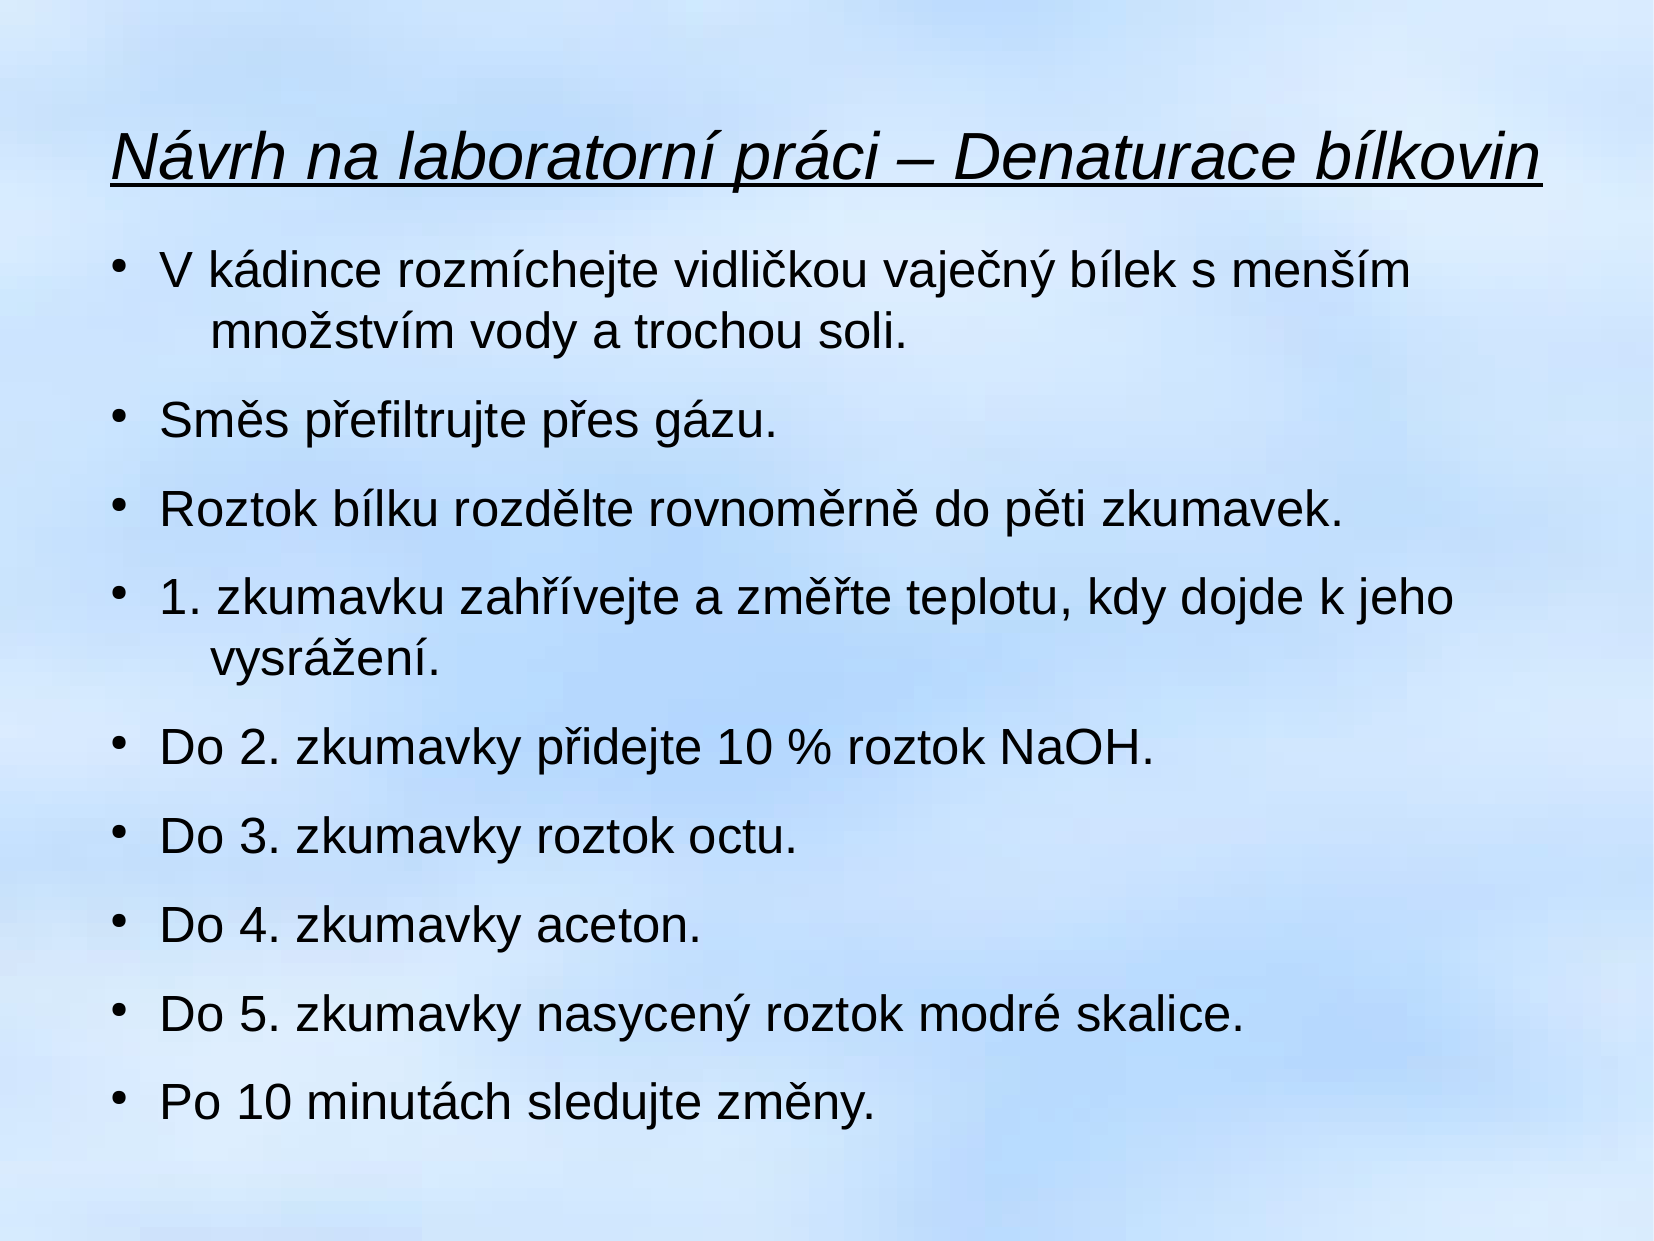

# Návrh na laboratorní práci – Denaturace bílkovin
V kádince rozmíchejte vidličkou vaječný bílek s menším množstvím vody a trochou soli.
Směs přefiltrujte přes gázu.
Roztok bílku rozdělte rovnoměrně do pěti zkumavek.
1. zkumavku zahřívejte a změřte teplotu, kdy dojde k jeho vysrážení.
Do 2. zkumavky přidejte 10 % roztok NaOH.
Do 3. zkumavky roztok octu.
Do 4. zkumavky aceton.
Do 5. zkumavky nasycený roztok modré skalice.
Po 10 minutách sledujte změny.